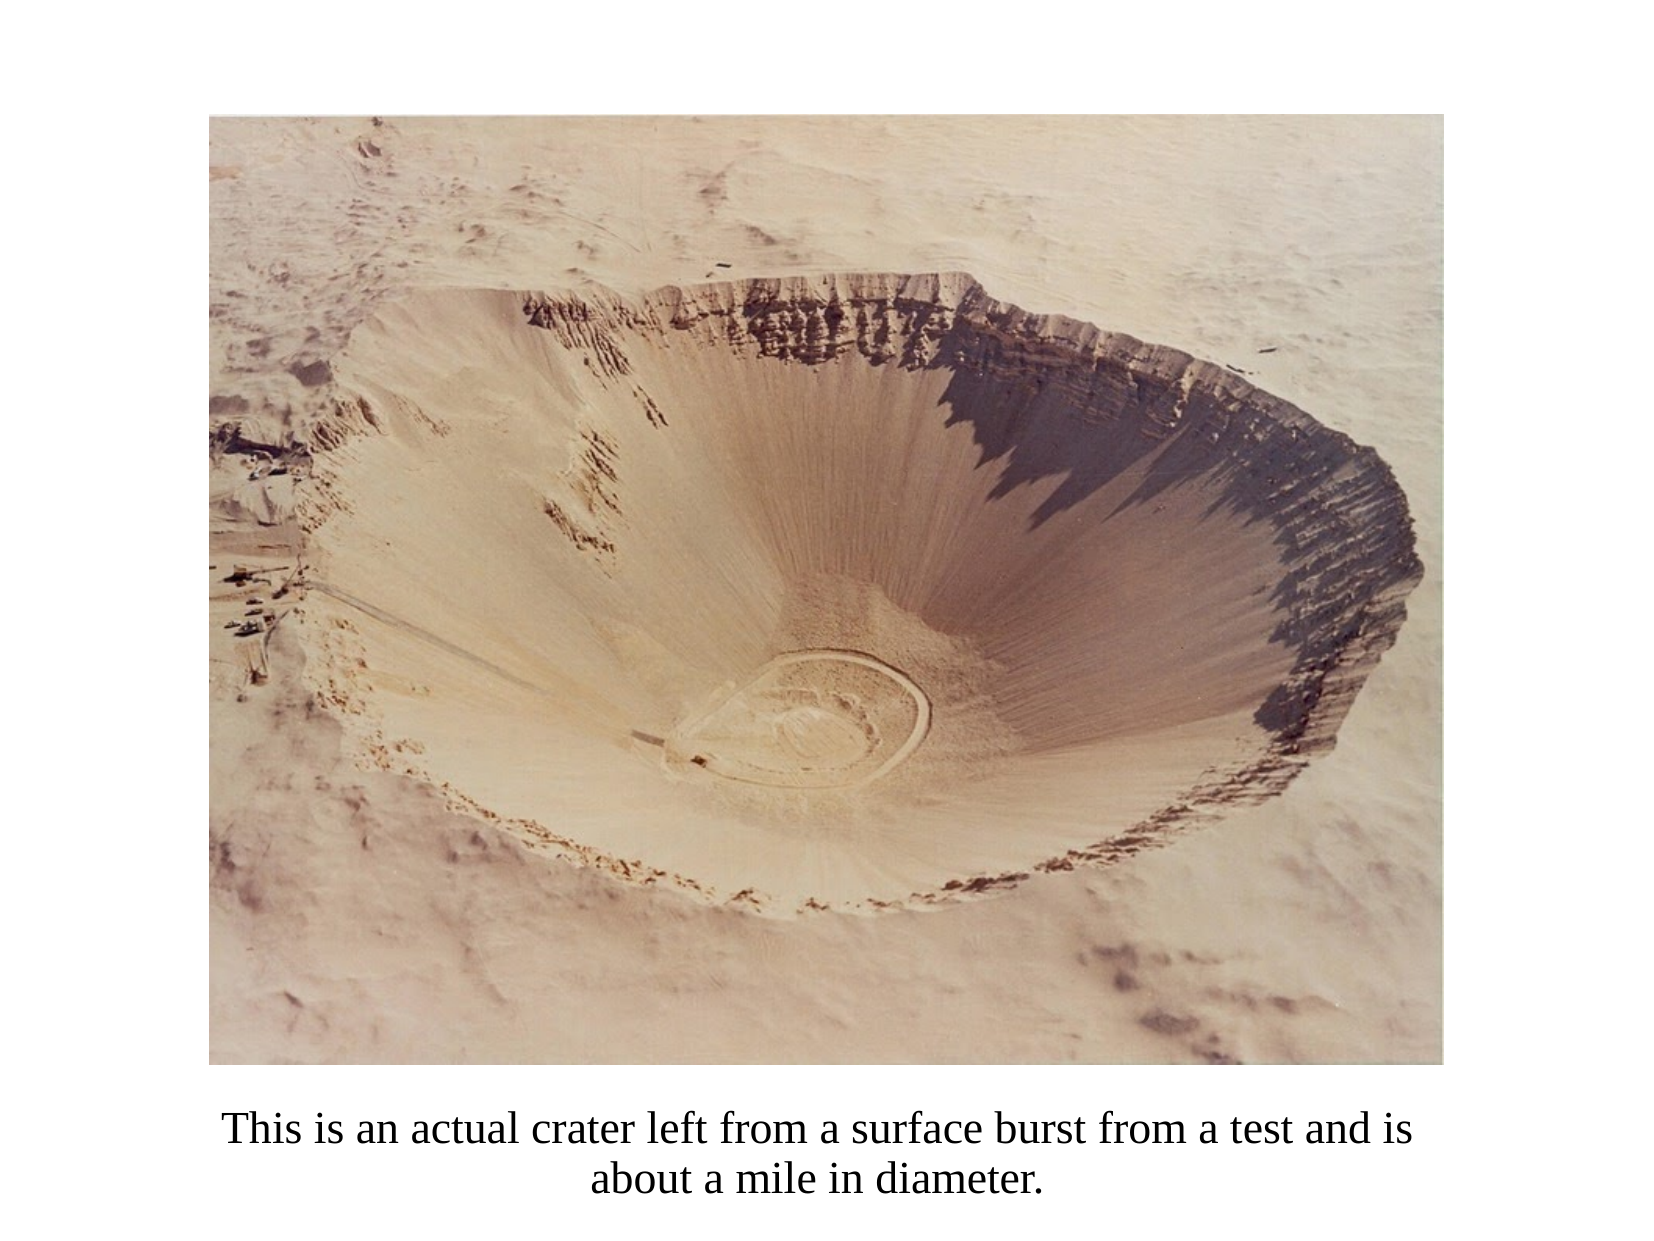

This is an actual crater left from a surface burst from a test and is about a mile in diameter.